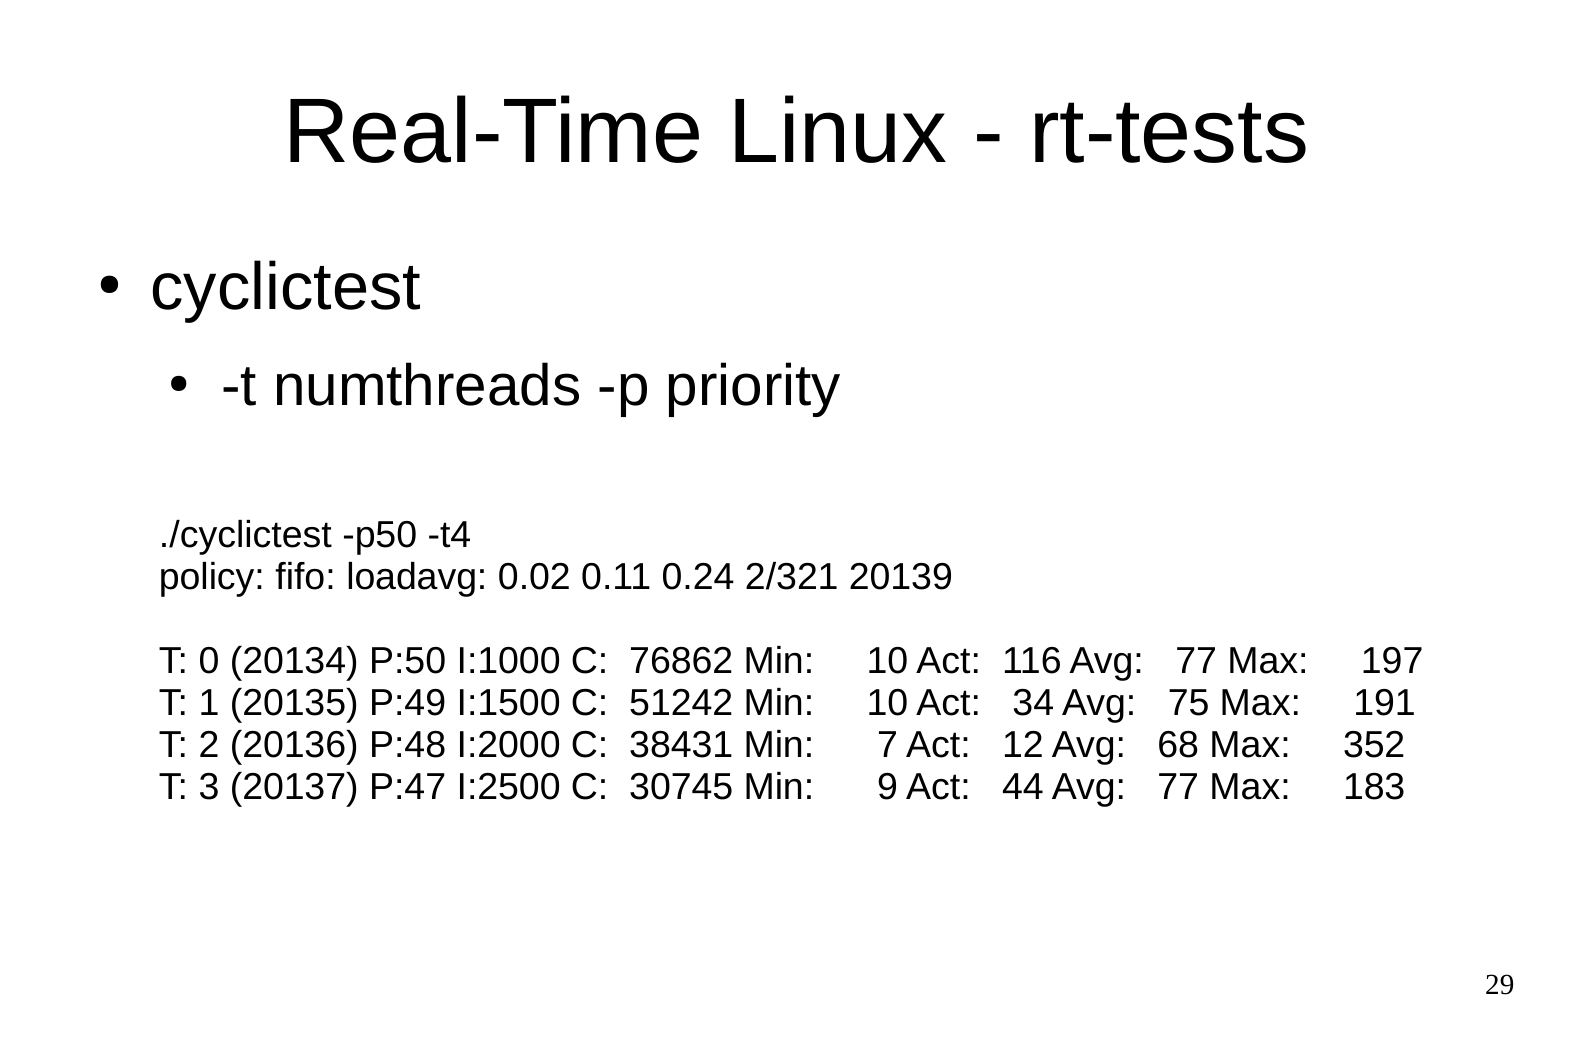

# Real-Time Linux - rt-tests
cyclictest
-t numthreads -p priority
./cyclictest -p50 -t4
policy: fifo: loadavg: 0.02 0.11 0.24 2/321 20139
T: 0 (20134) P:50 I:1000 C: 76862 Min: 10 Act: 116 Avg: 77 Max: 197
T: 1 (20135) P:49 I:1500 C: 51242 Min: 10 Act: 34 Avg: 75 Max: 191
T: 2 (20136) P:48 I:2000 C: 38431 Min: 7 Act: 12 Avg: 68 Max: 352
T: 3 (20137) P:47 I:2500 C: 30745 Min: 9 Act: 44 Avg: 77 Max: 183
29